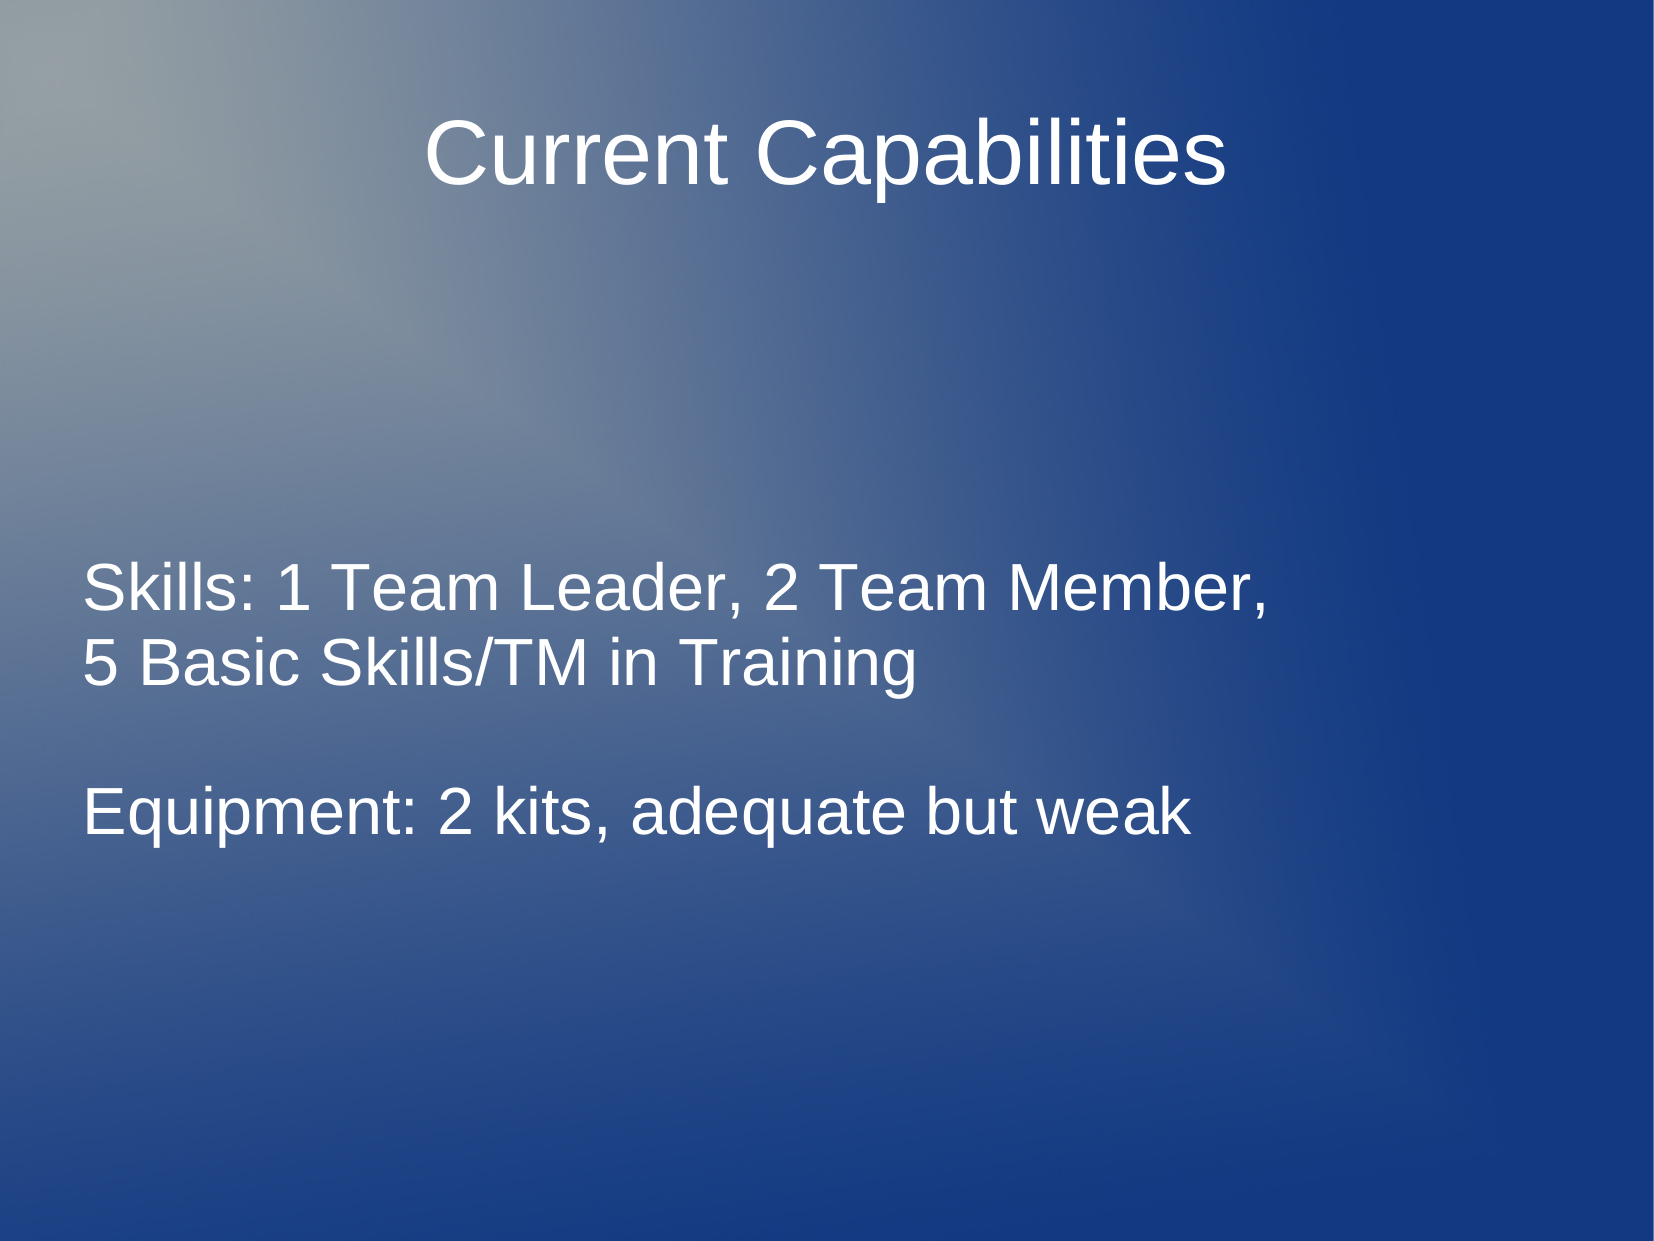

# Current Capabilities
Skills: 1 Team Leader, 2 Team Member,
5 Basic Skills/TM in Training
Equipment: 2 kits, adequate but weak